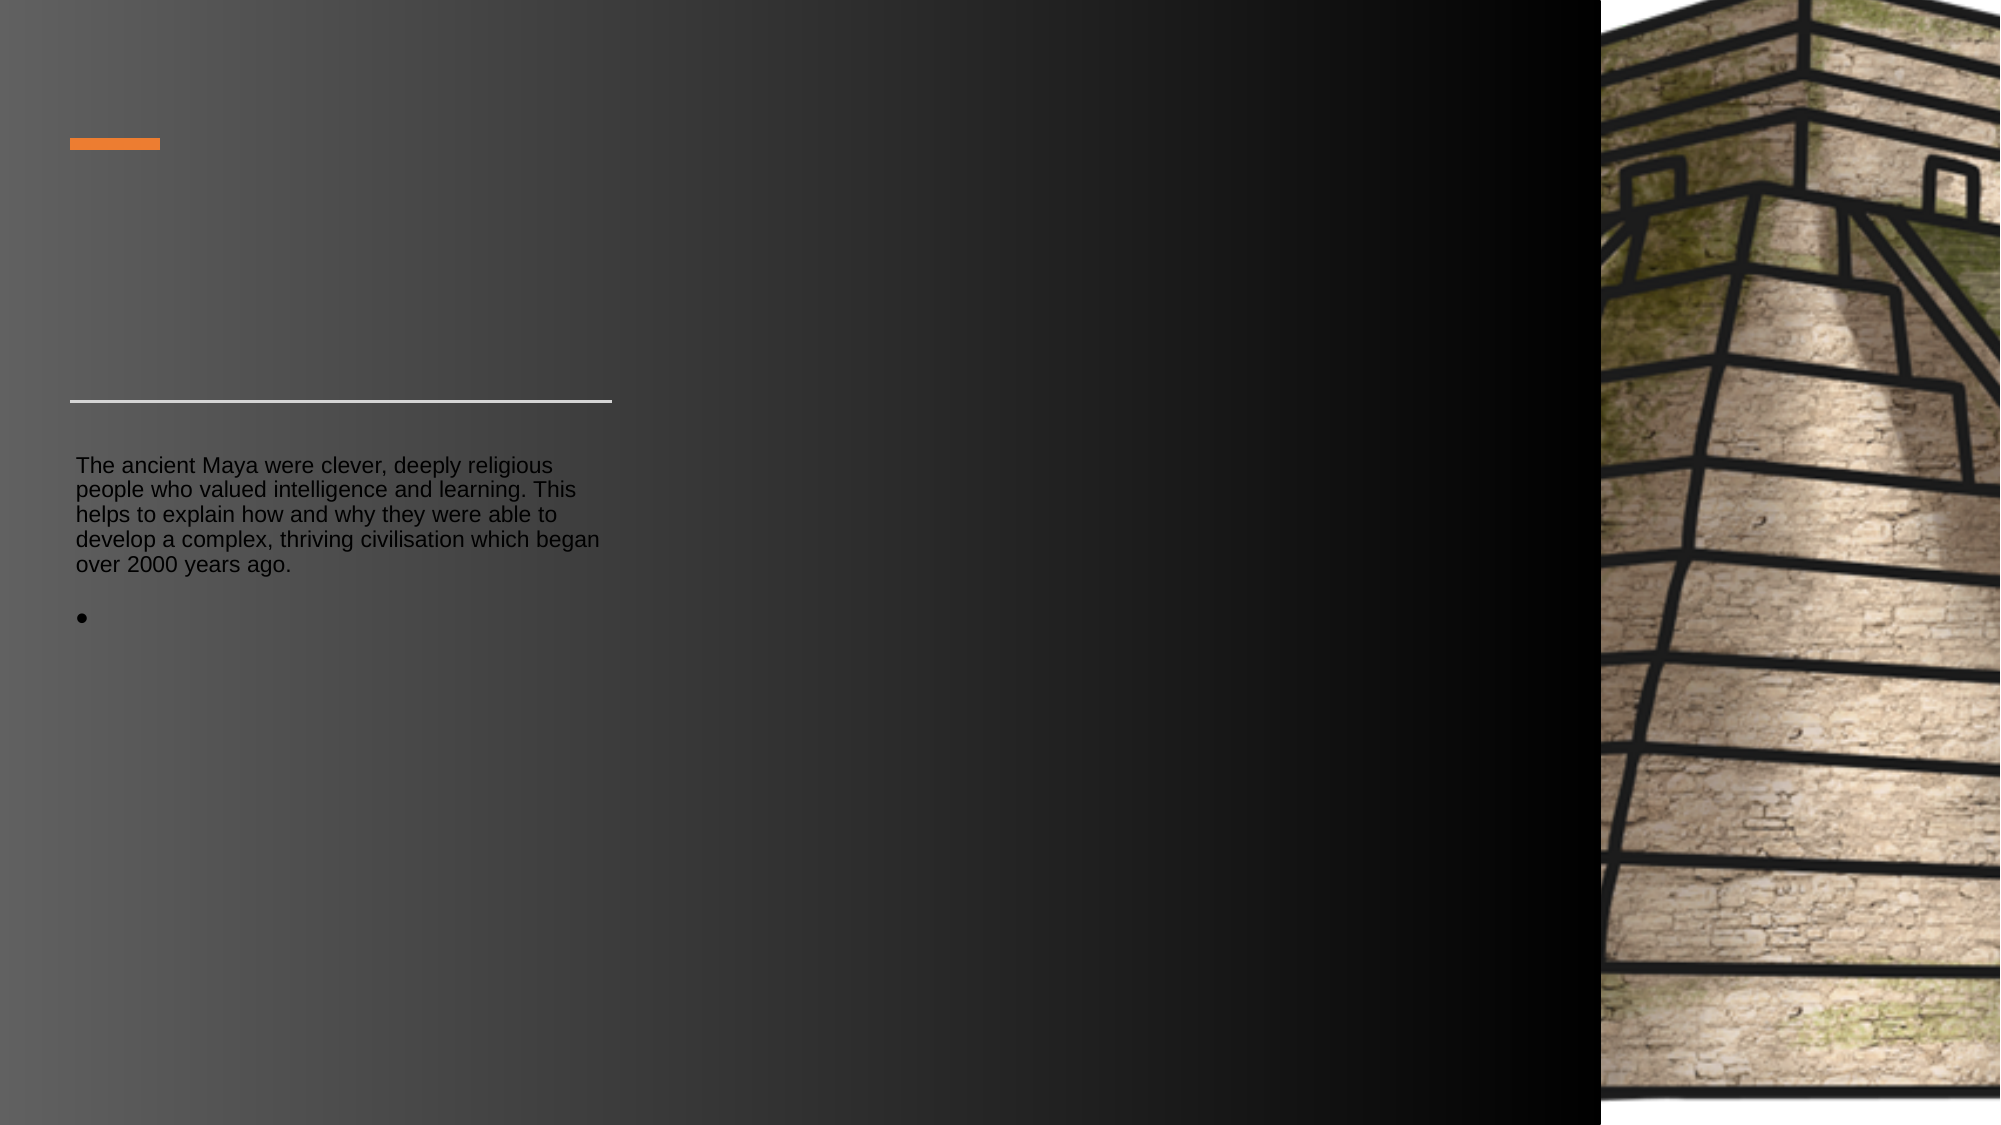

# The ancient Maya were clever, deeply religious people who valued intelligence and learning. This helps to explain how and why they were able to develop a complex, thriving civilisation which began over 2000 years ago.